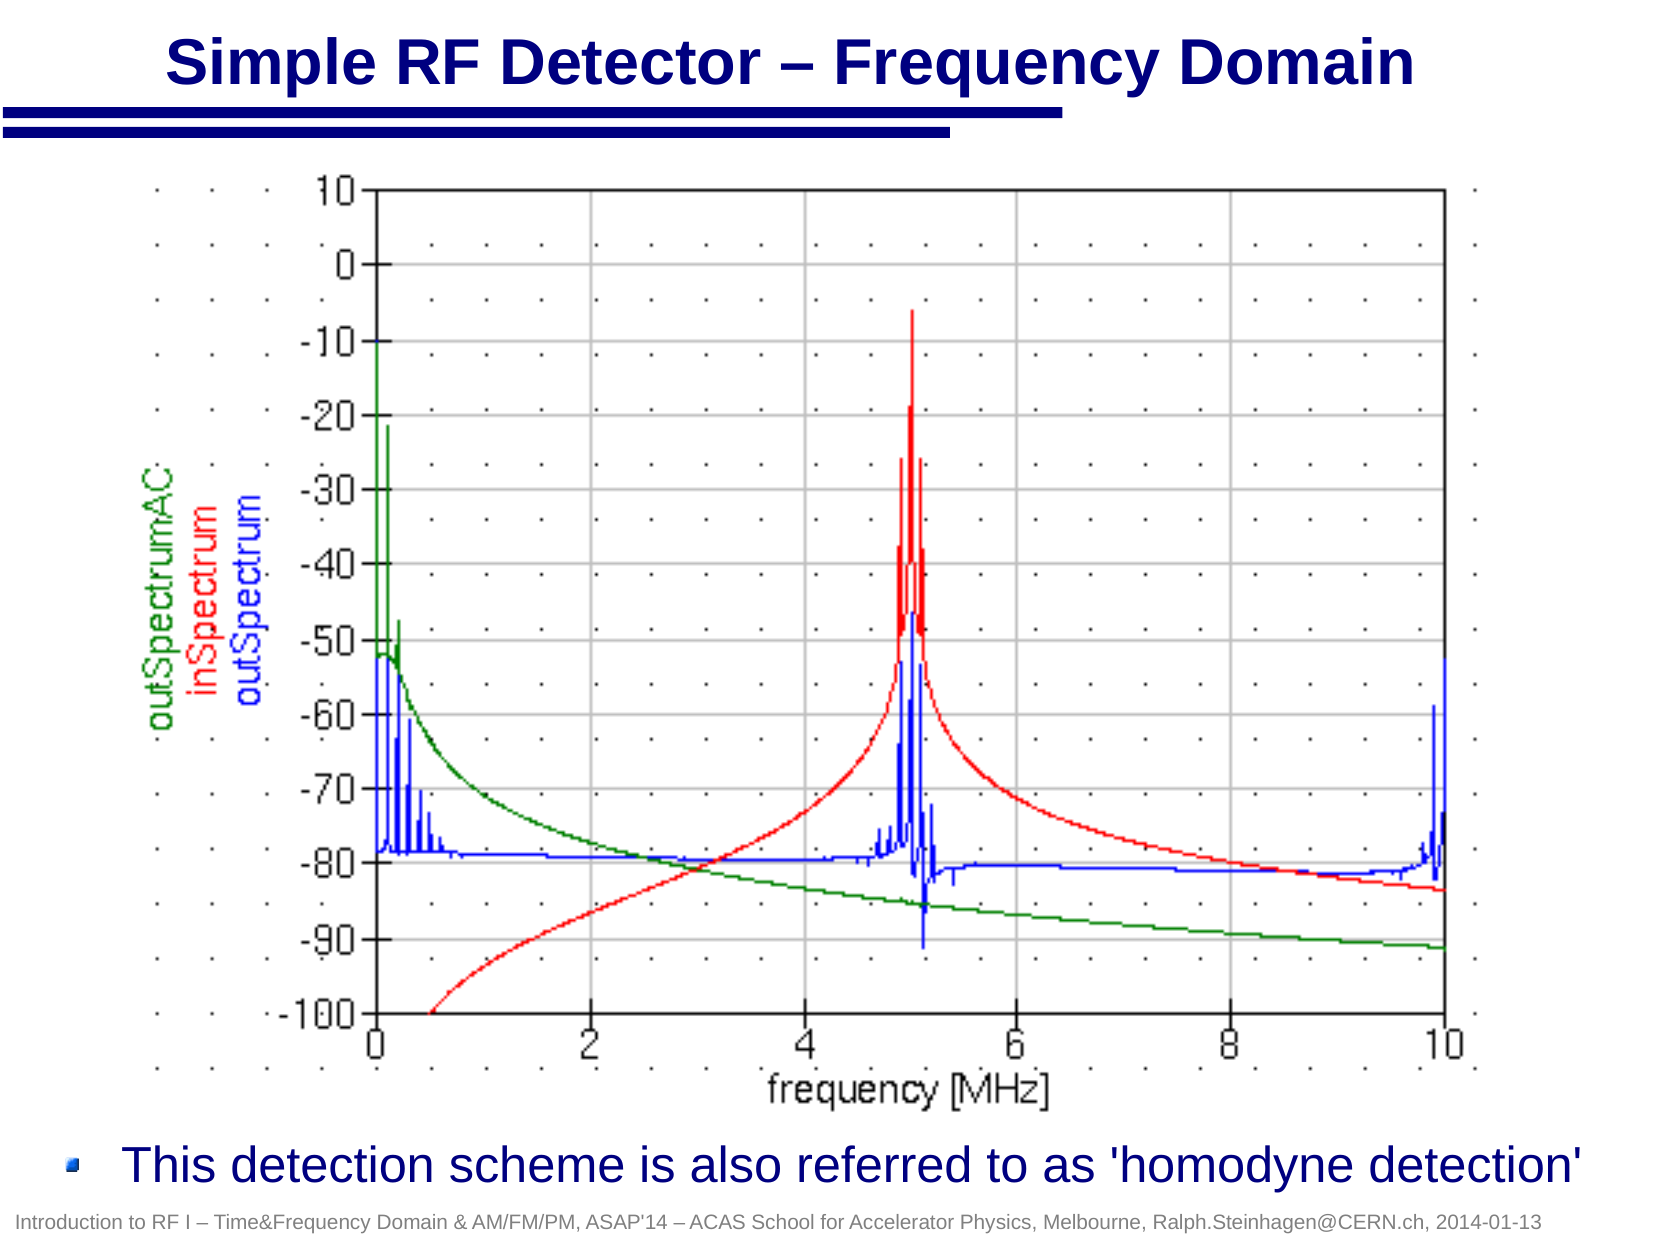

# Simple RF Detector – Frequency Domain
This detection scheme is also referred to as 'homodyne detection'